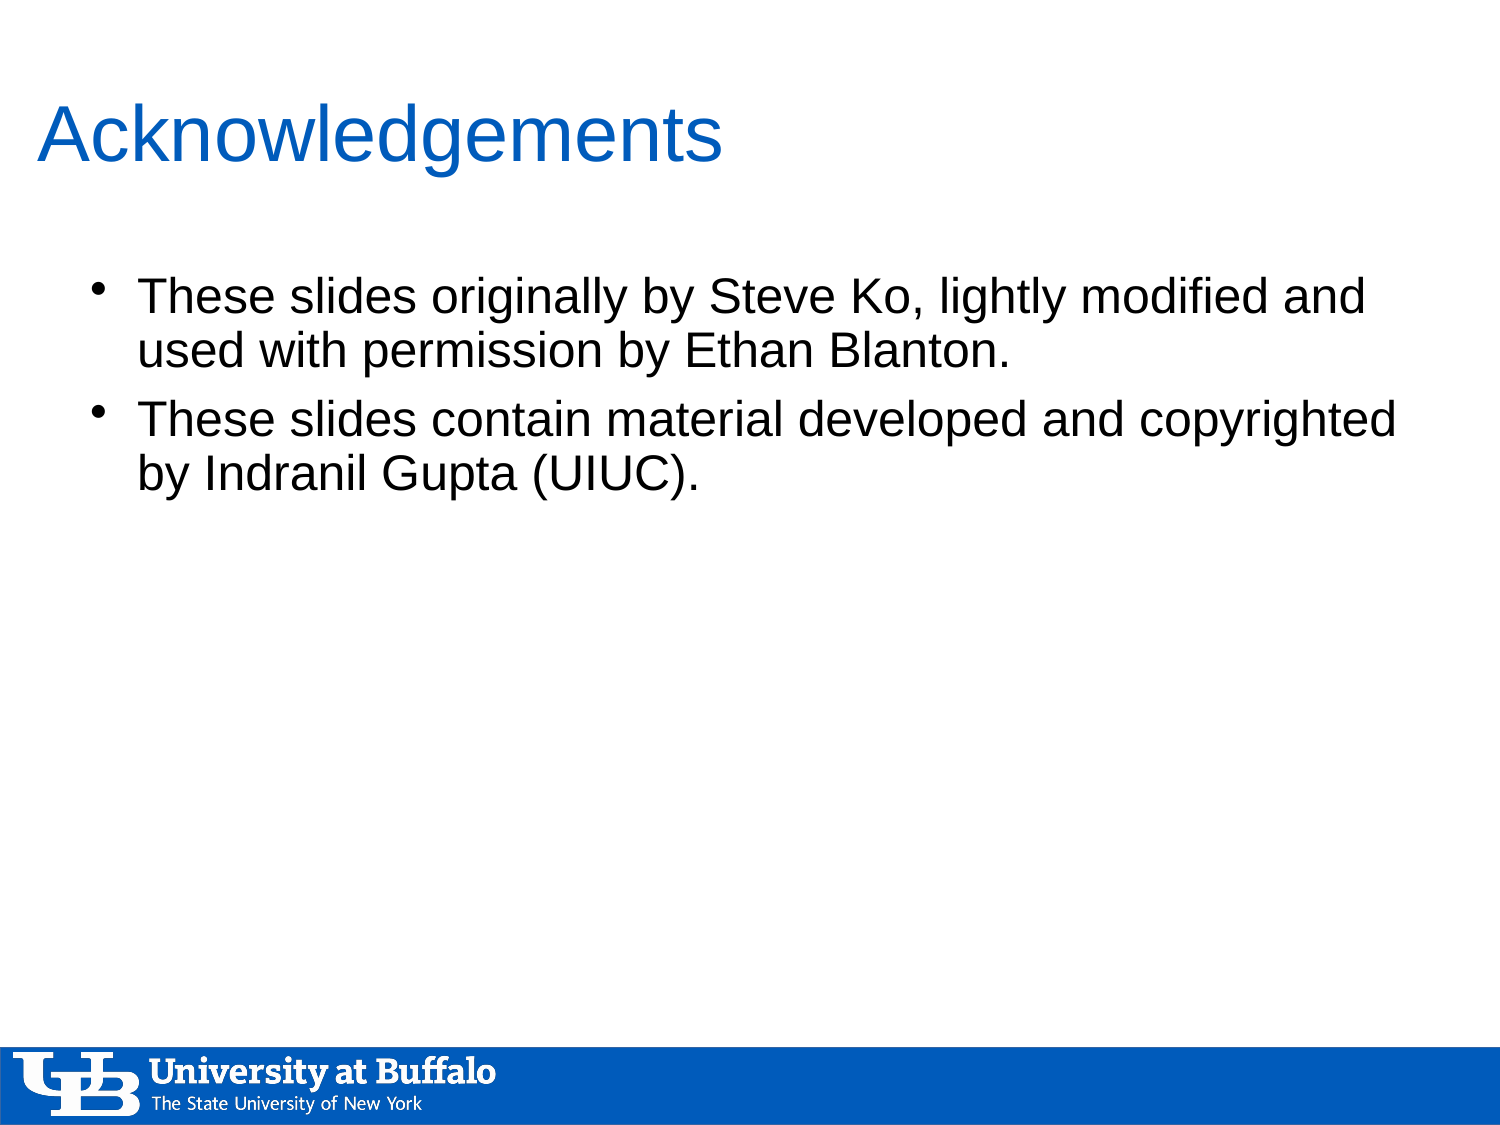

# Acknowledgements
These slides originally by Steve Ko, lightly modified and used with permission by Ethan Blanton.
These slides contain material developed and copyrighted by Indranil Gupta (UIUC).